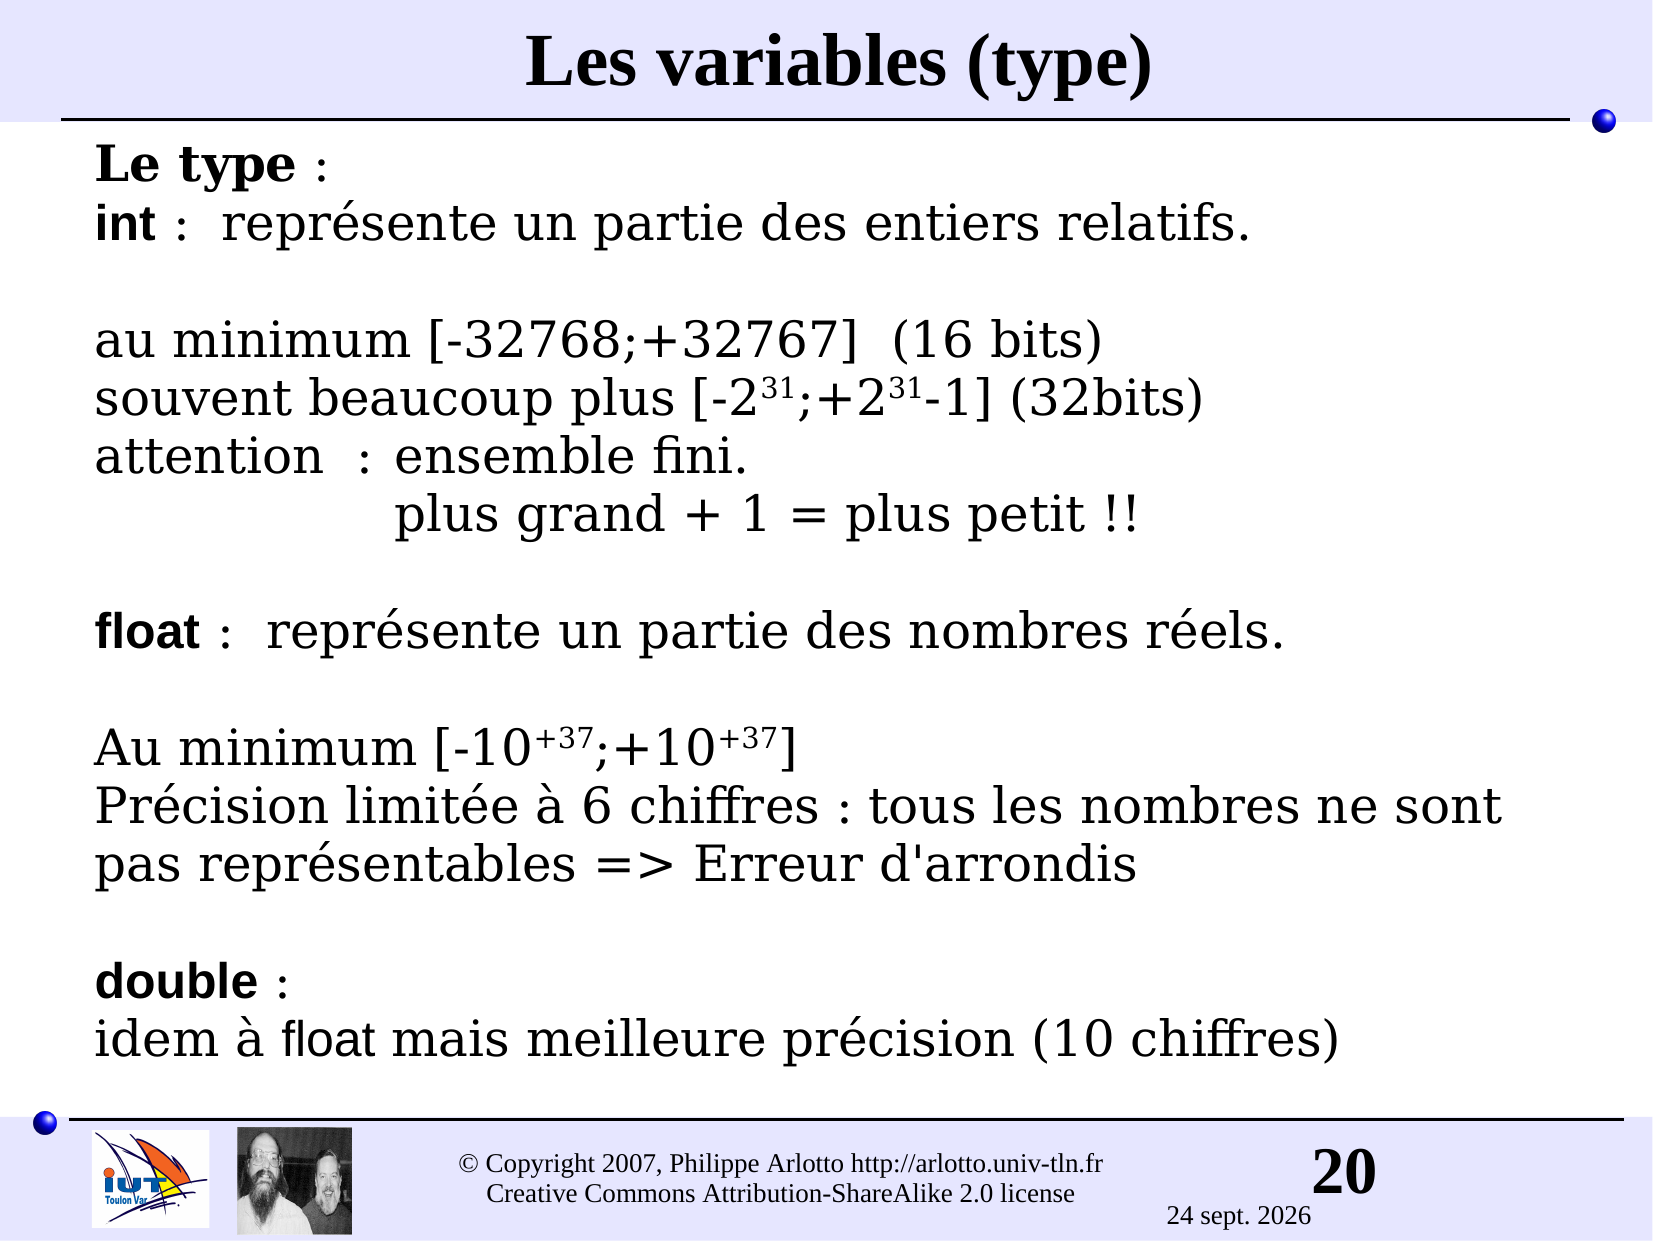

# Les variables (type)
Le type :
int : représente un partie des entiers relatifs.
au minimum [-32768;+32767] (16 bits)
souvent beaucoup plus [-231;+231-1] (32bits)
attention : 	ensemble fini.
				plus grand + 1 = plus petit !!
float : représente un partie des nombres réels.
Au minimum [-10+37;+10+37]
Précision limitée à 6 chiffres : tous les nombres ne sont pas représentables => Erreur d'arrondis
double :
idem à float mais meilleure précision (10 chiffres)